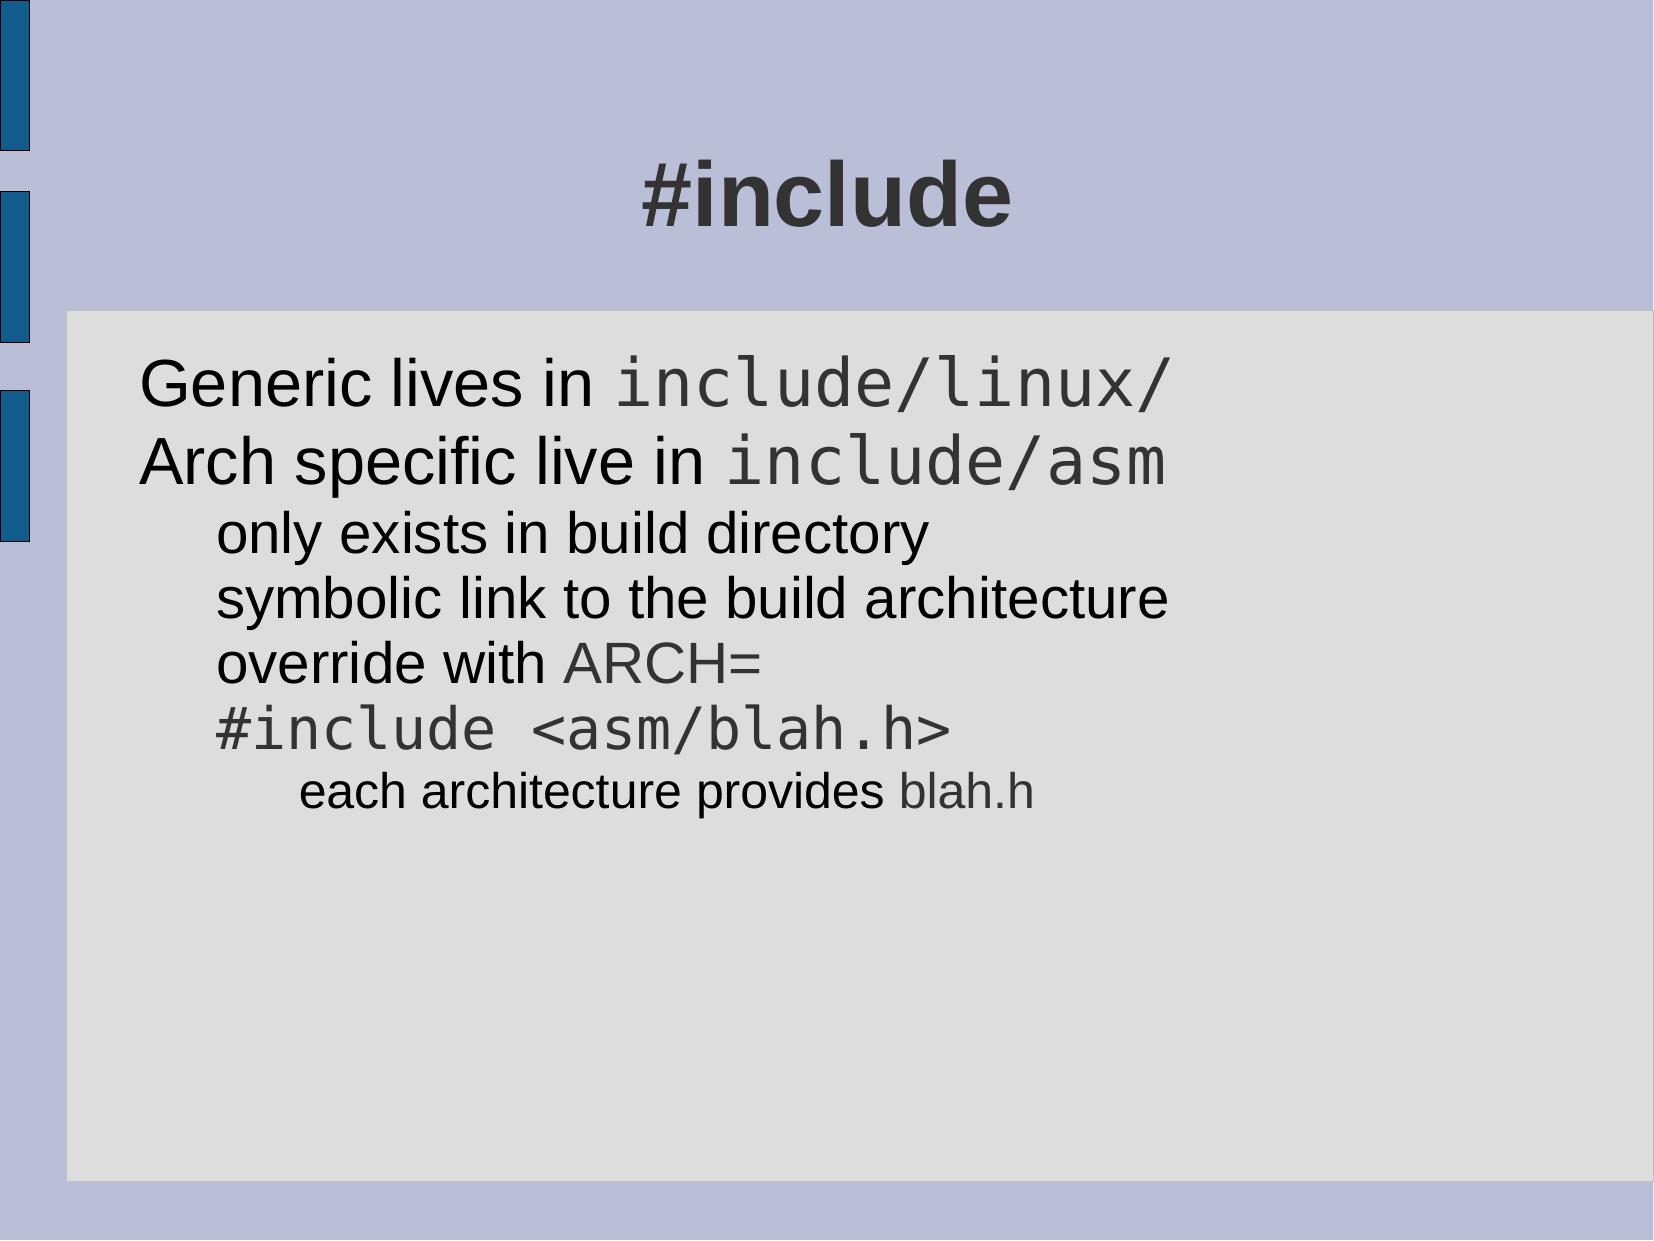

# #include
Generic lives in include/linux/
Arch specific live in include/asm
only exists in build directory
symbolic link to the build architecture
override with ARCH=
#include <asm/blah.h>
each architecture provides blah.h